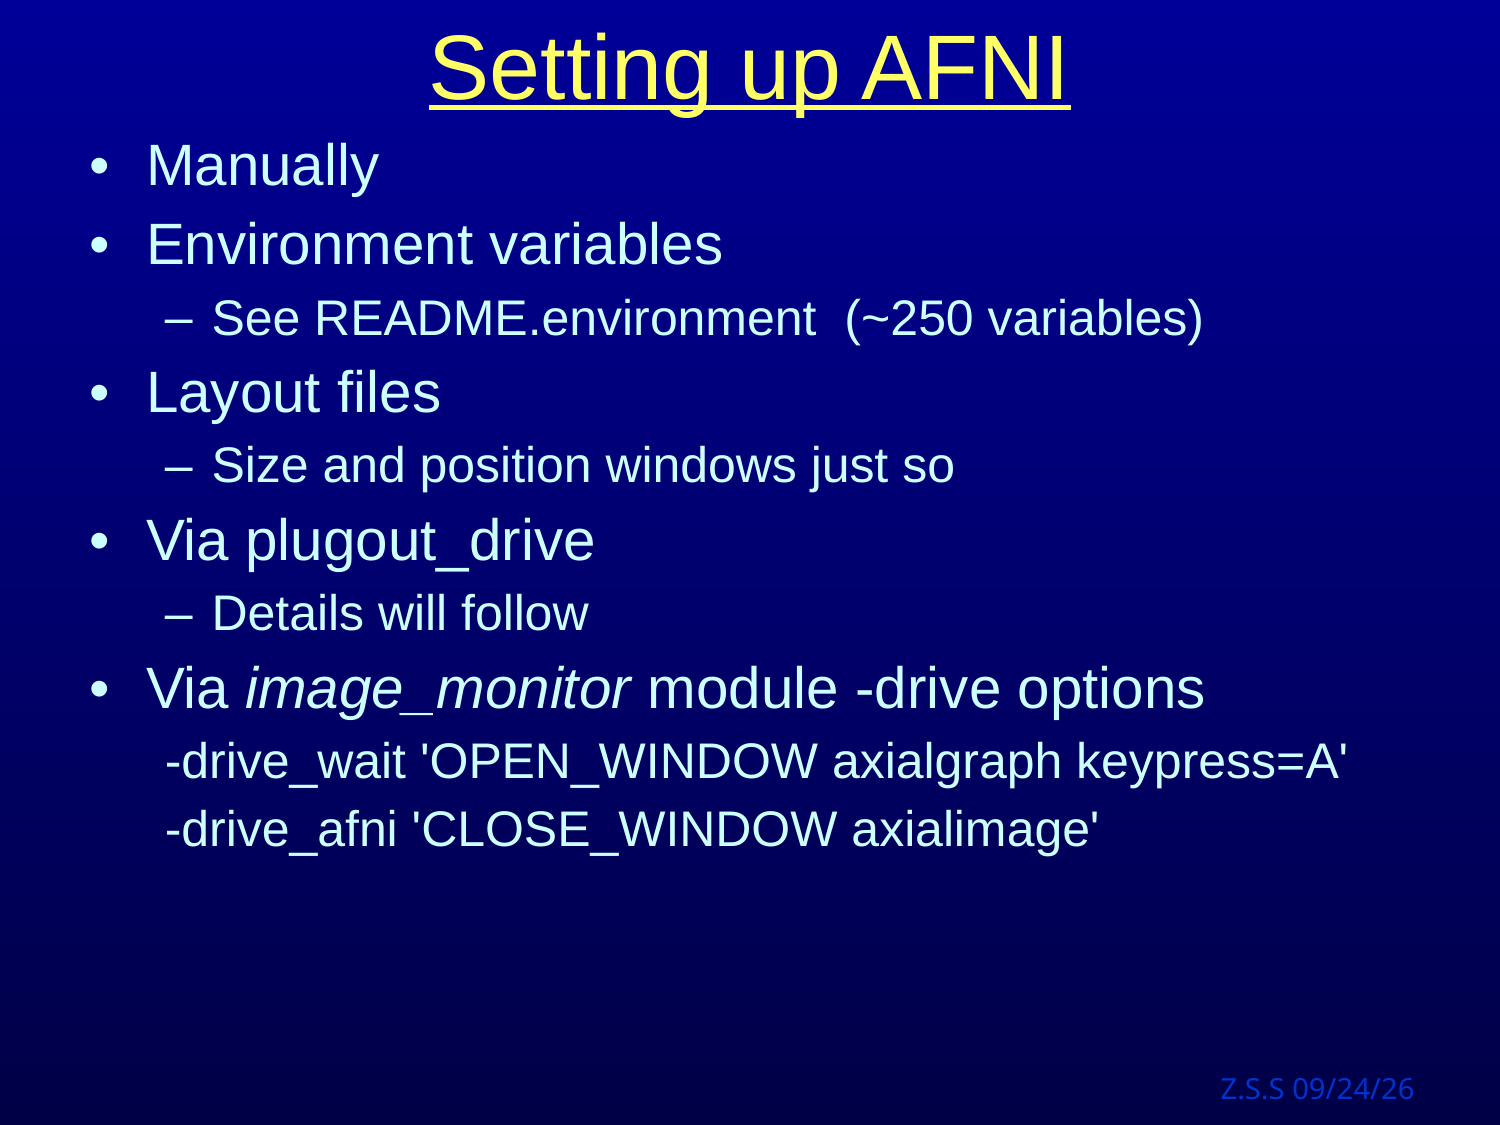

# Setting up AFNI
Manually
Environment variables
See README.environment (~250 variables)
Layout files
Size and position windows just so
Via plugout_drive
Details will follow
Via image_monitor module -drive options
-drive_wait 'OPEN_WINDOW axialgraph keypress=A'
-drive_afni 'CLOSE_WINDOW axialimage'